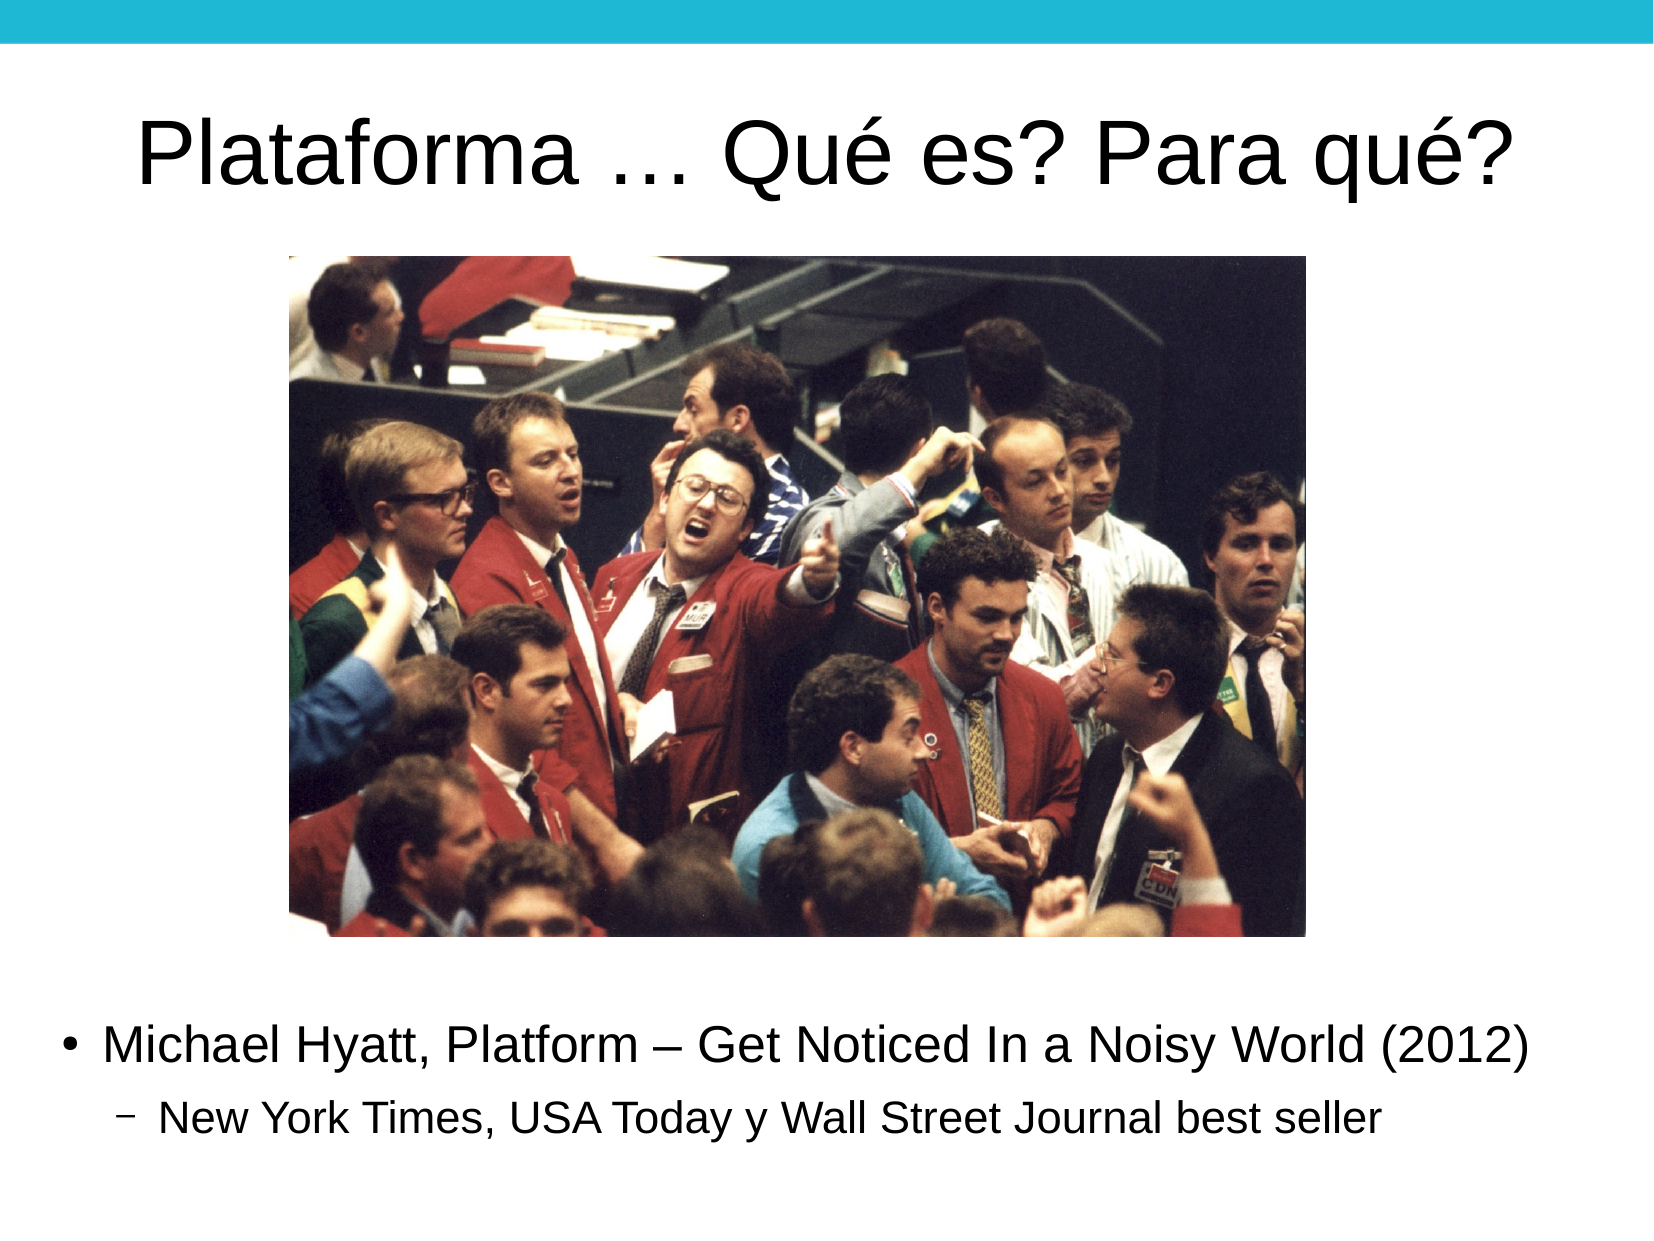

# Plataforma … Qué es? Para qué?
Michael Hyatt, Platform – Get Noticed In a Noisy World (2012)
New York Times, USA Today y Wall Street Journal best seller